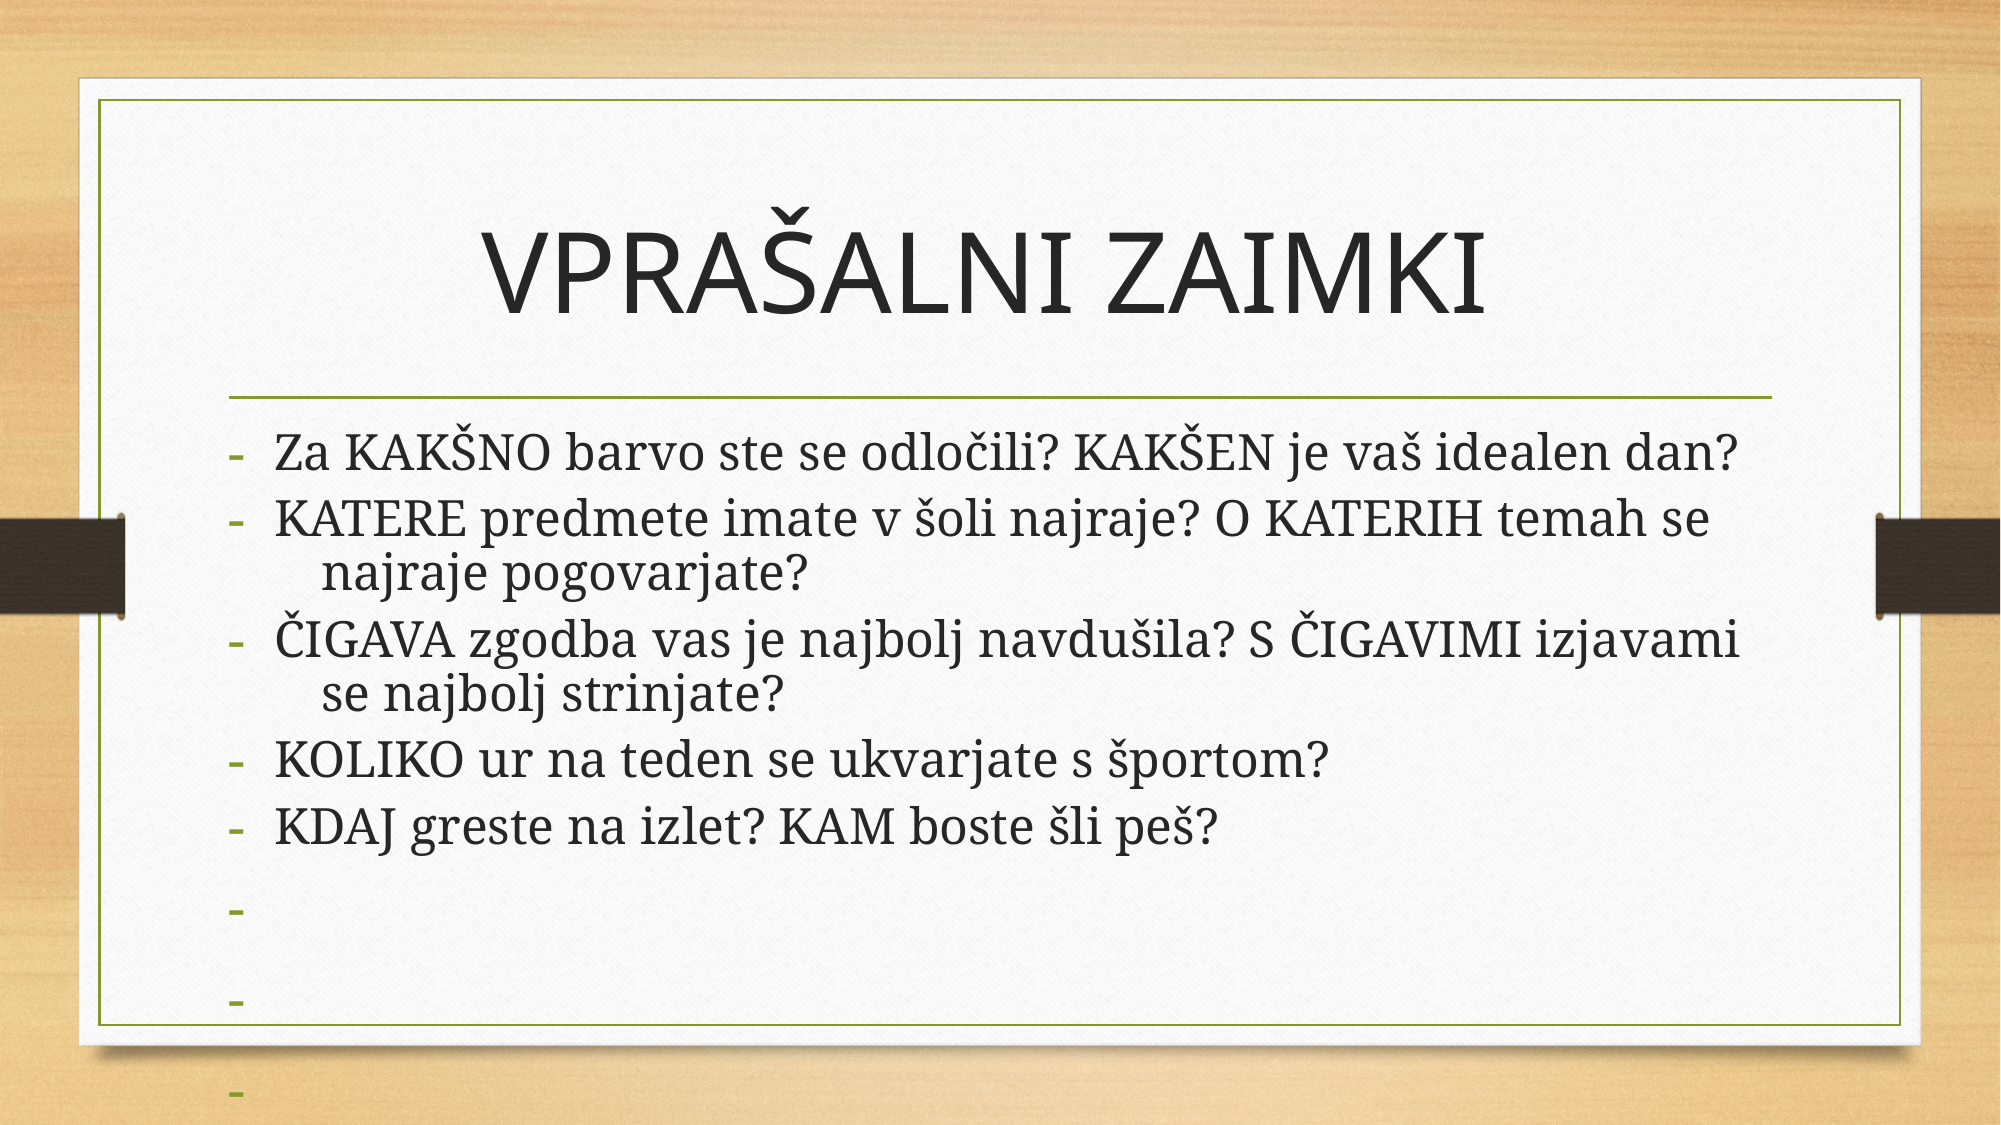

# VPRAŠALNI ZAIMKI
Za KAKŠNO barvo ste se odločili? KAKŠEN je vaš idealen dan?
KATERE predmete imate v šoli najraje? O KATERIH temah se najraje pogovarjate?
ČIGAVA zgodba vas je najbolj navdušila? S ČIGAVIMI izjavami se najbolj strinjate?
KOLIKO ur na teden se ukvarjate s športom?
KDAJ greste na izlet? KAM boste šli peš?